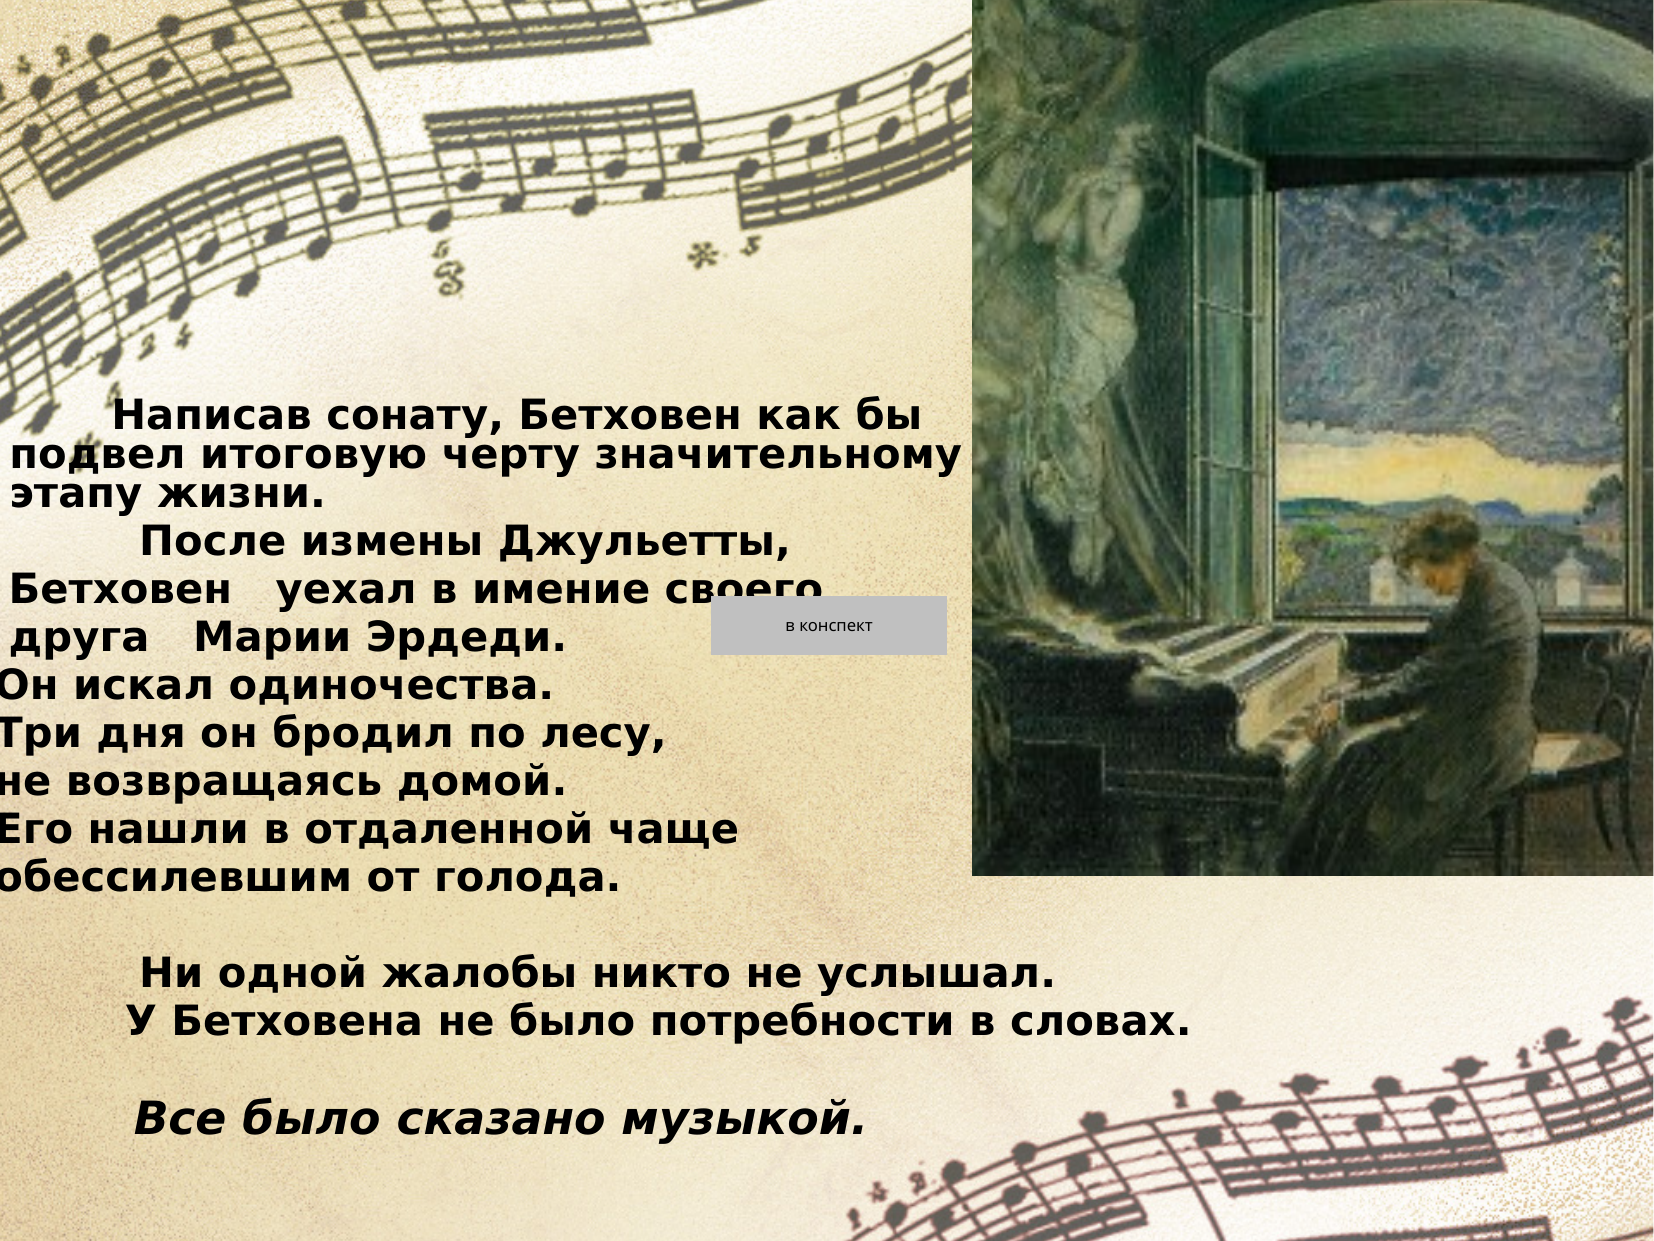

# Написав сонату, Бетховен как бы подвел итоговую черту значительному этапу жизни.
 После измены Джульетты,
 Бетховен уехал в имение своего
 друга Марии Эрдеди.
Он искал одиночества.
Три дня он бродил по лесу,
не возвращаясь домой.
Его нашли в отдаленной чаще
обессилевшим от голода.
 Ни одной жалобы никто не услышал.
 У Бетховена не было потребности в словах.
 Все было сказано музыкой.